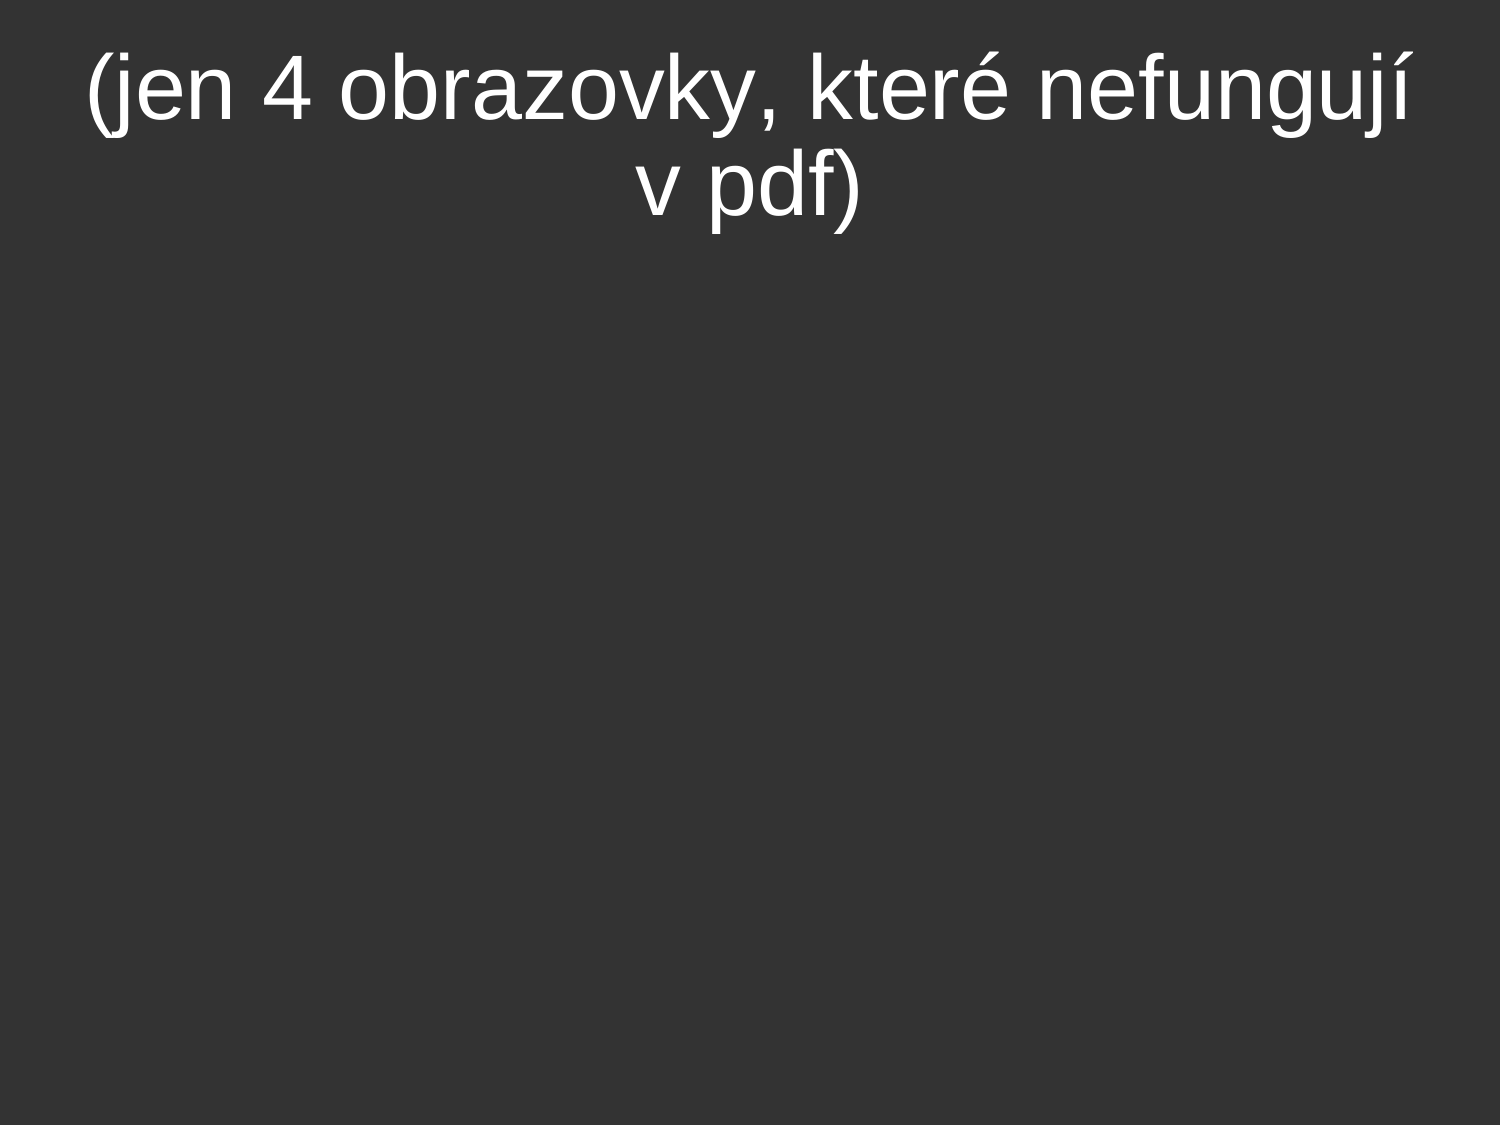

# (jen 4 obrazovky, které nefungují v pdf)